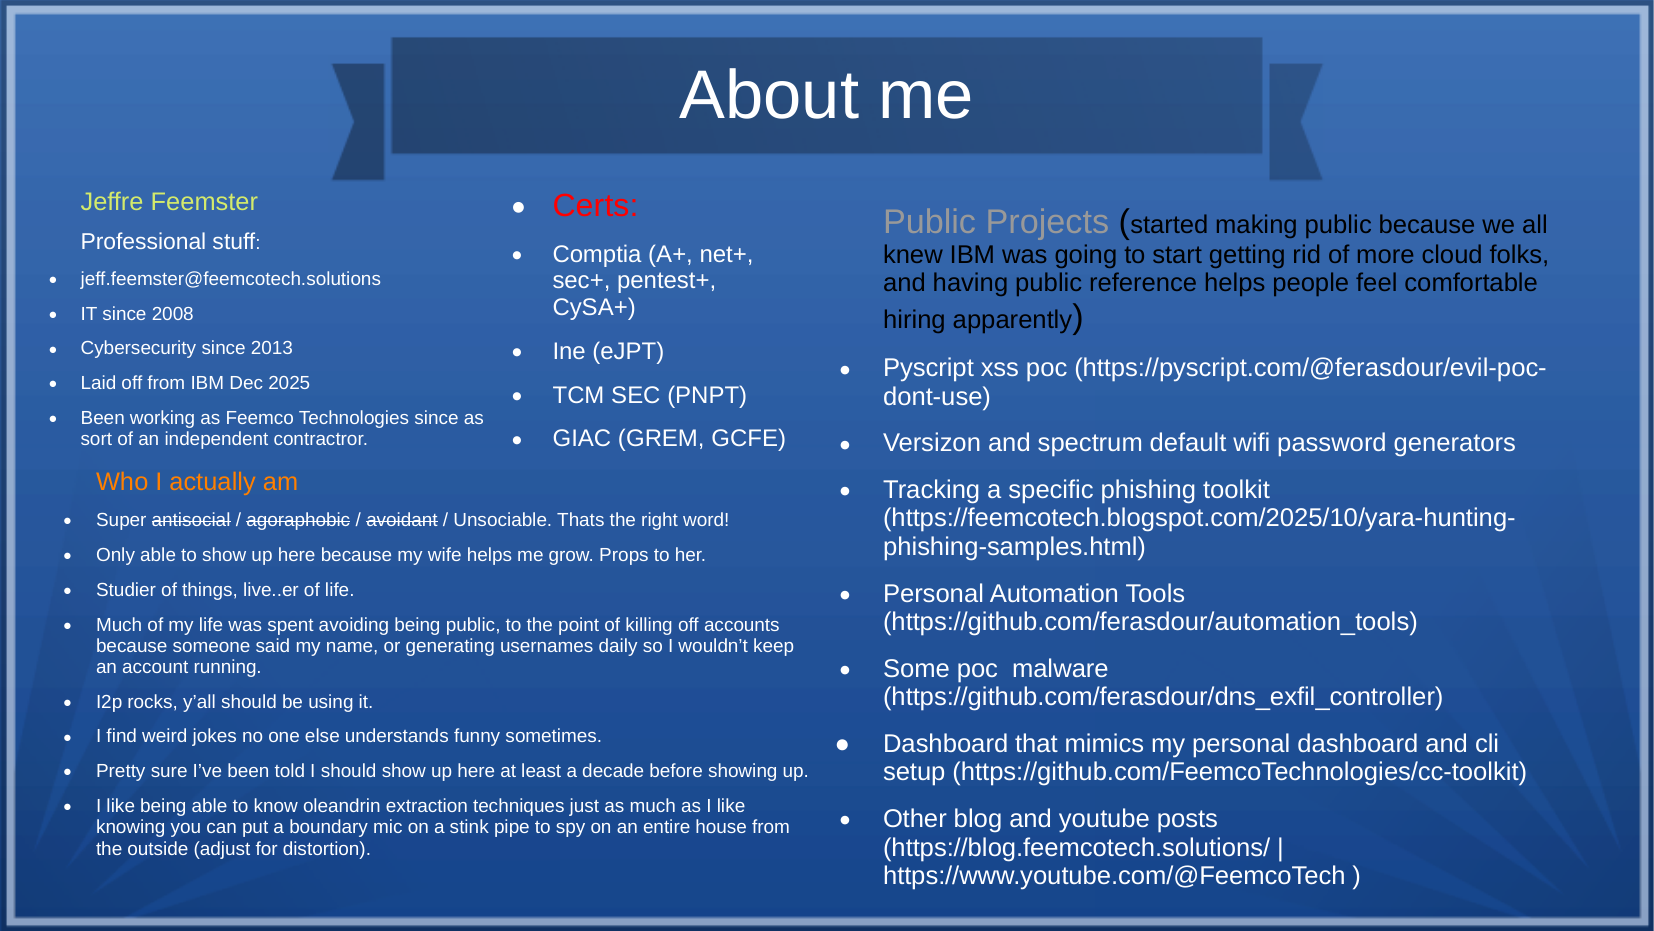

# About me
Jeffre Feemster
Professional stuff:
jeff.feemster@feemcotech.solutions
IT since 2008
Cybersecurity since 2013
Laid off from IBM Dec 2025
Been working as Feemco Technologies since as sort of an independent contractror.
Certs:
Comptia (A+, net+, sec+, pentest+, CySA+)
Ine (eJPT)
TCM SEC (PNPT)
GIAC (GREM, GCFE)
Public Projects (started making public because we all knew IBM was going to start getting rid of more cloud folks, and having public reference helps people feel comfortable hiring apparently)
Pyscript xss poc (https://pyscript.com/@ferasdour/evil-poc-dont-use)
Versizon and spectrum default wifi password generators
Tracking a specific phishing toolkit (https://feemcotech.blogspot.com/2025/10/yara-hunting-phishing-samples.html)
Personal Automation Tools (https://github.com/ferasdour/automation_tools)
Some poc malware (https://github.com/ferasdour/dns_exfil_controller)
Dashboard that mimics my personal dashboard and cli setup (https://github.com/FeemcoTechnologies/cc-toolkit)
Other blog and youtube posts (https://blog.feemcotech.solutions/ | https://www.youtube.com/@FeemcoTech )
Who I actually am
Super antisocial / agoraphobic / avoidant / Unsociable. Thats the right word!
Only able to show up here because my wife helps me grow. Props to her.
Studier of things, live..er of life.
Much of my life was spent avoiding being public, to the point of killing off accounts because someone said my name, or generating usernames daily so I wouldn’t keep an account running.
I2p rocks, y’all should be using it.
I find weird jokes no one else understands funny sometimes.
Pretty sure I’ve been told I should show up here at least a decade before showing up.
I like being able to know oleandrin extraction techniques just as much as I like knowing you can put a boundary mic on a stink pipe to spy on an entire house from the outside (adjust for distortion).